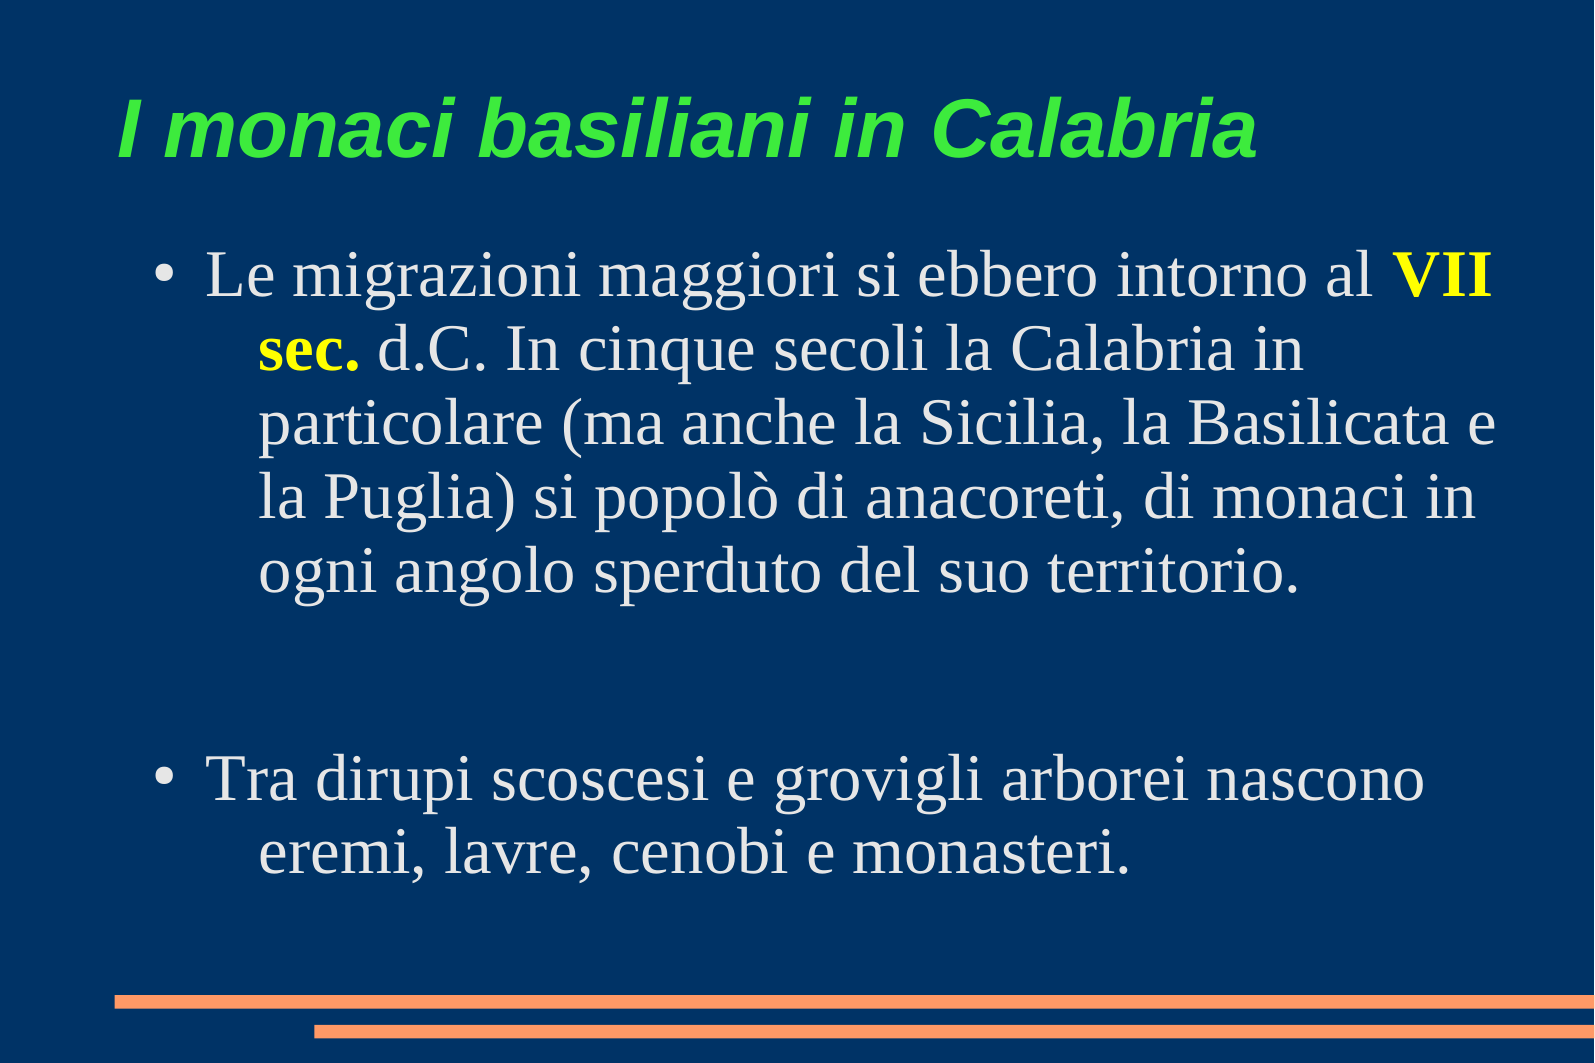

# I monaci basiliani in Calabria
Le migrazioni maggiori si ebbero intorno al VII sec. d.C. In cinque secoli la Calabria in particolare (ma anche la Sicilia, la Basilicata e la Puglia) si popolò di anacoreti, di monaci in ogni angolo sperduto del suo territorio.
Tra dirupi scoscesi e grovigli arborei nascono eremi, lavre, cenobi e monasteri.